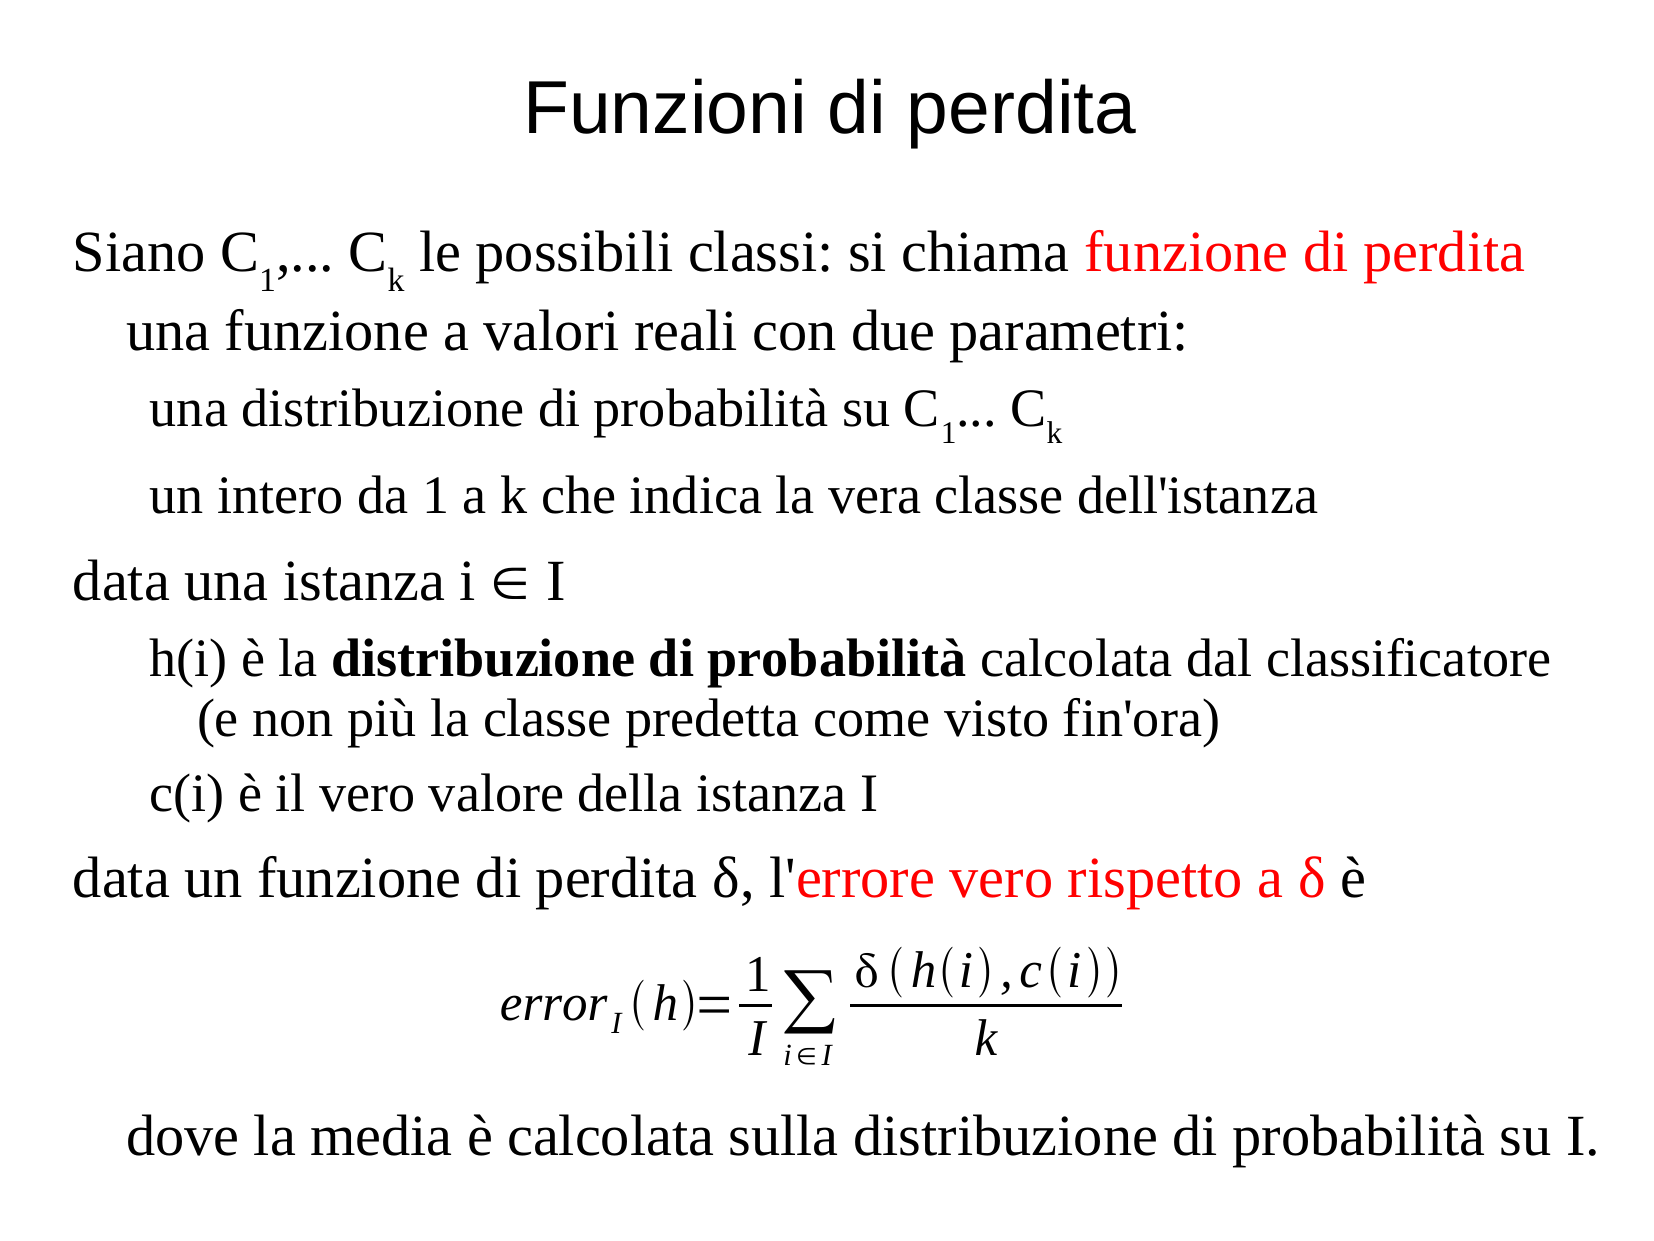

# Funzioni di perdita
Siano C1,... Ck le possibili classi: si chiama funzione di perdita una funzione a valori reali con due parametri:
una distribuzione di probabilità su C1... Ck
un intero da 1 a k che indica la vera classe dell'istanza
data una istanza i ∈ I
h(i) è la distribuzione di probabilità calcolata dal classificatore (e non più la classe predetta come visto fin'ora)
c(i) è il vero valore della istanza I
data un funzione di perdita δ, l'errore vero rispetto a δ è
dove la media è calcolata sulla distribuzione di probabilità su I.